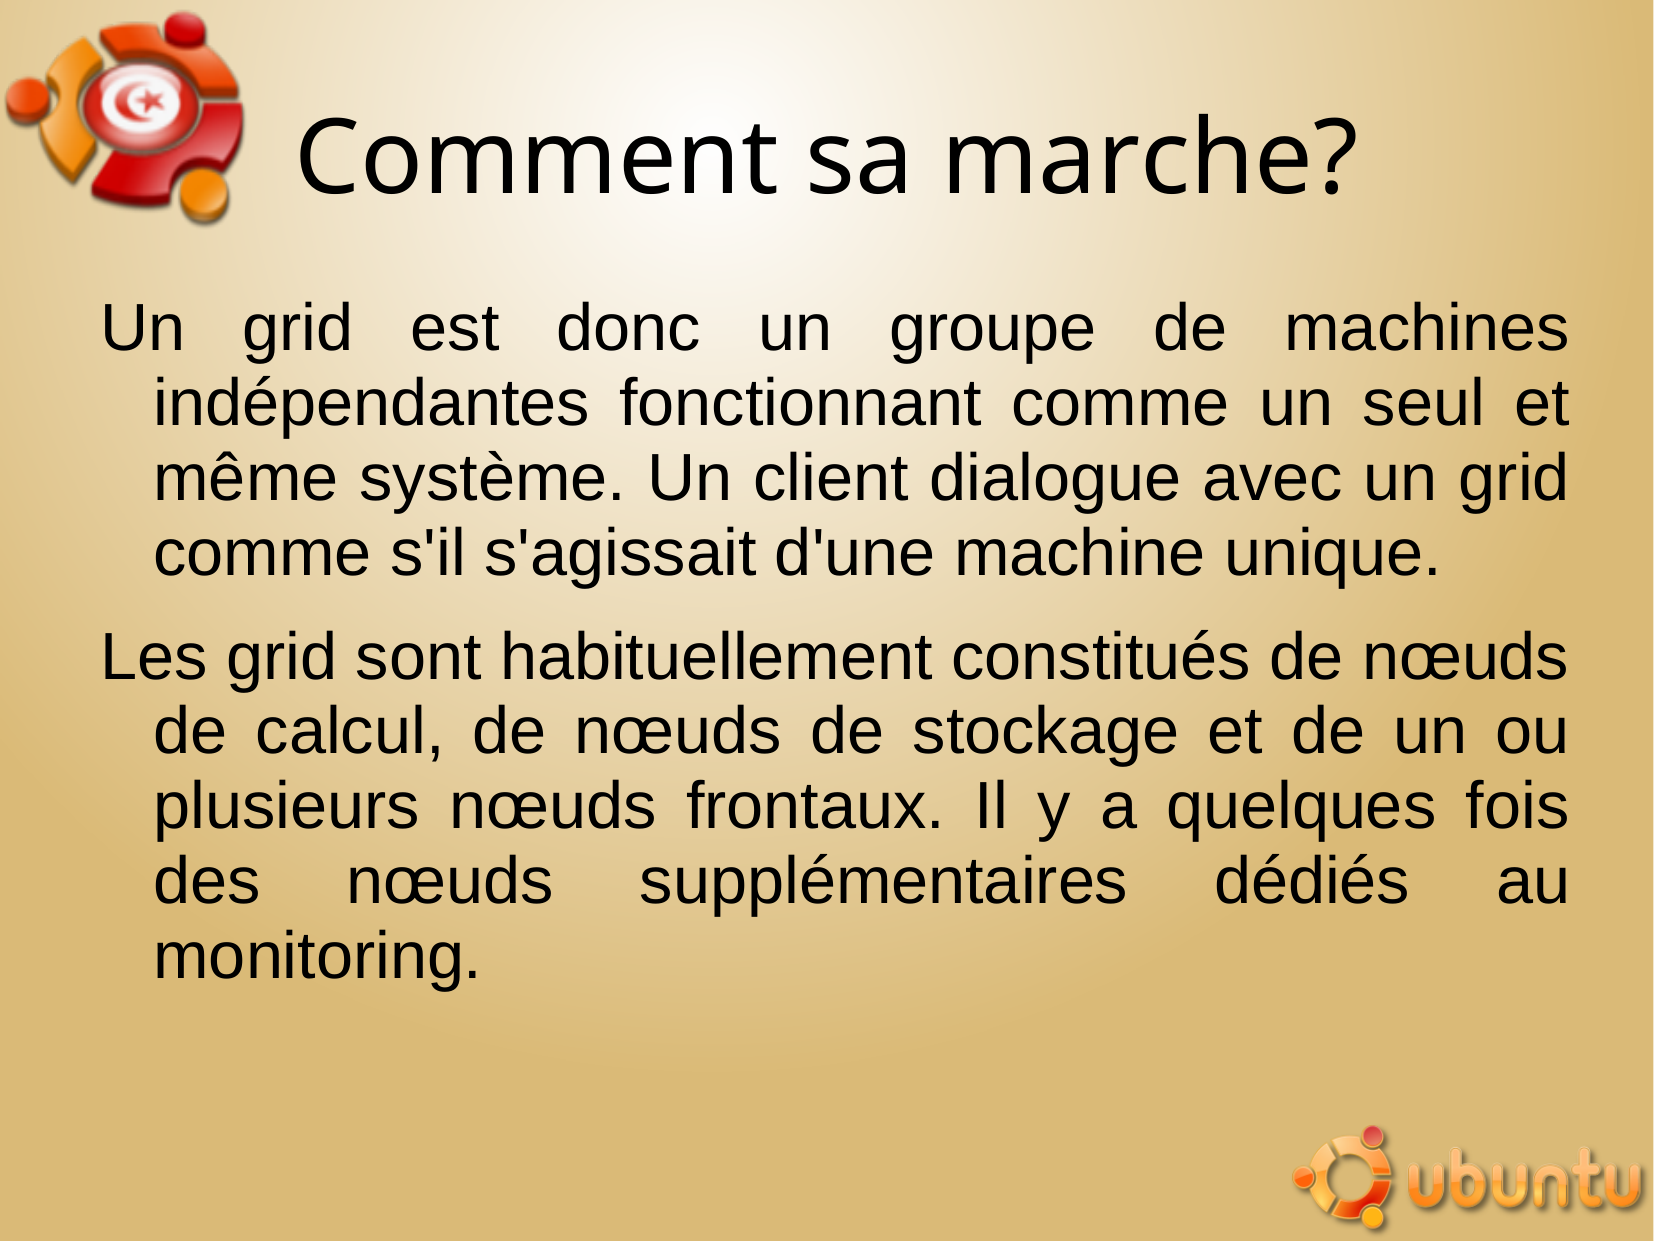

# Comment sa marche?
Un grid est donc un groupe de machines indépendantes fonctionnant comme un seul et même système. Un client dialogue avec un grid comme s'il s'agissait d'une machine unique.
Les grid sont habituellement constitués de nœuds de calcul, de nœuds de stockage et de un ou plusieurs nœuds frontaux. Il y a quelques fois des nœuds supplémentaires dédiés au monitoring.